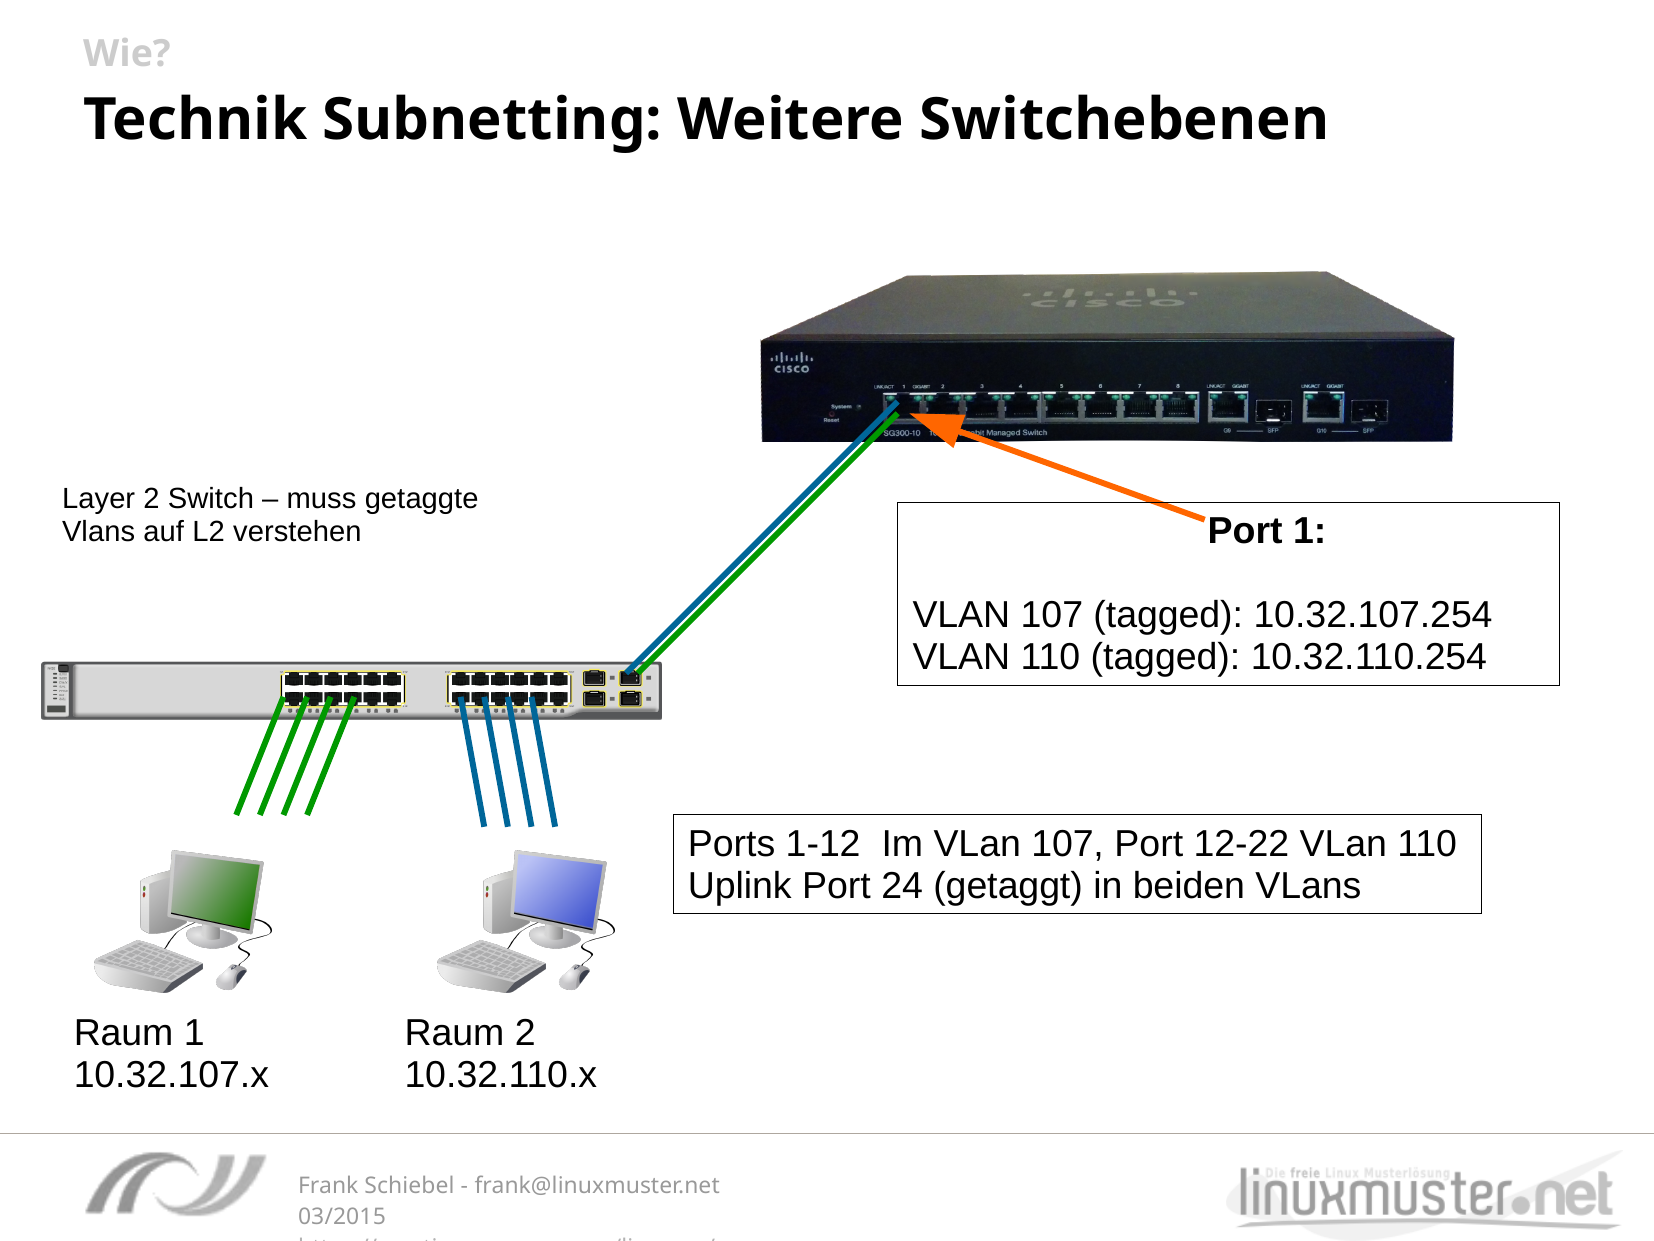

Wie?
Technik Subnetting: Weitere Switchebenen
#
Layer 2 Switch – muss getaggte Vlans auf L2 verstehen
 				Port 1:
VLAN 107 (tagged): 10.32.107.254
VLAN 110 (tagged): 10.32.110.254
Ports 1-12 Im VLan 107, Port 12-22 VLan 110
Uplink Port 24 (getaggt) in beiden VLans
Raum 1
10.32.107.x
Raum 2
10.32.110.x